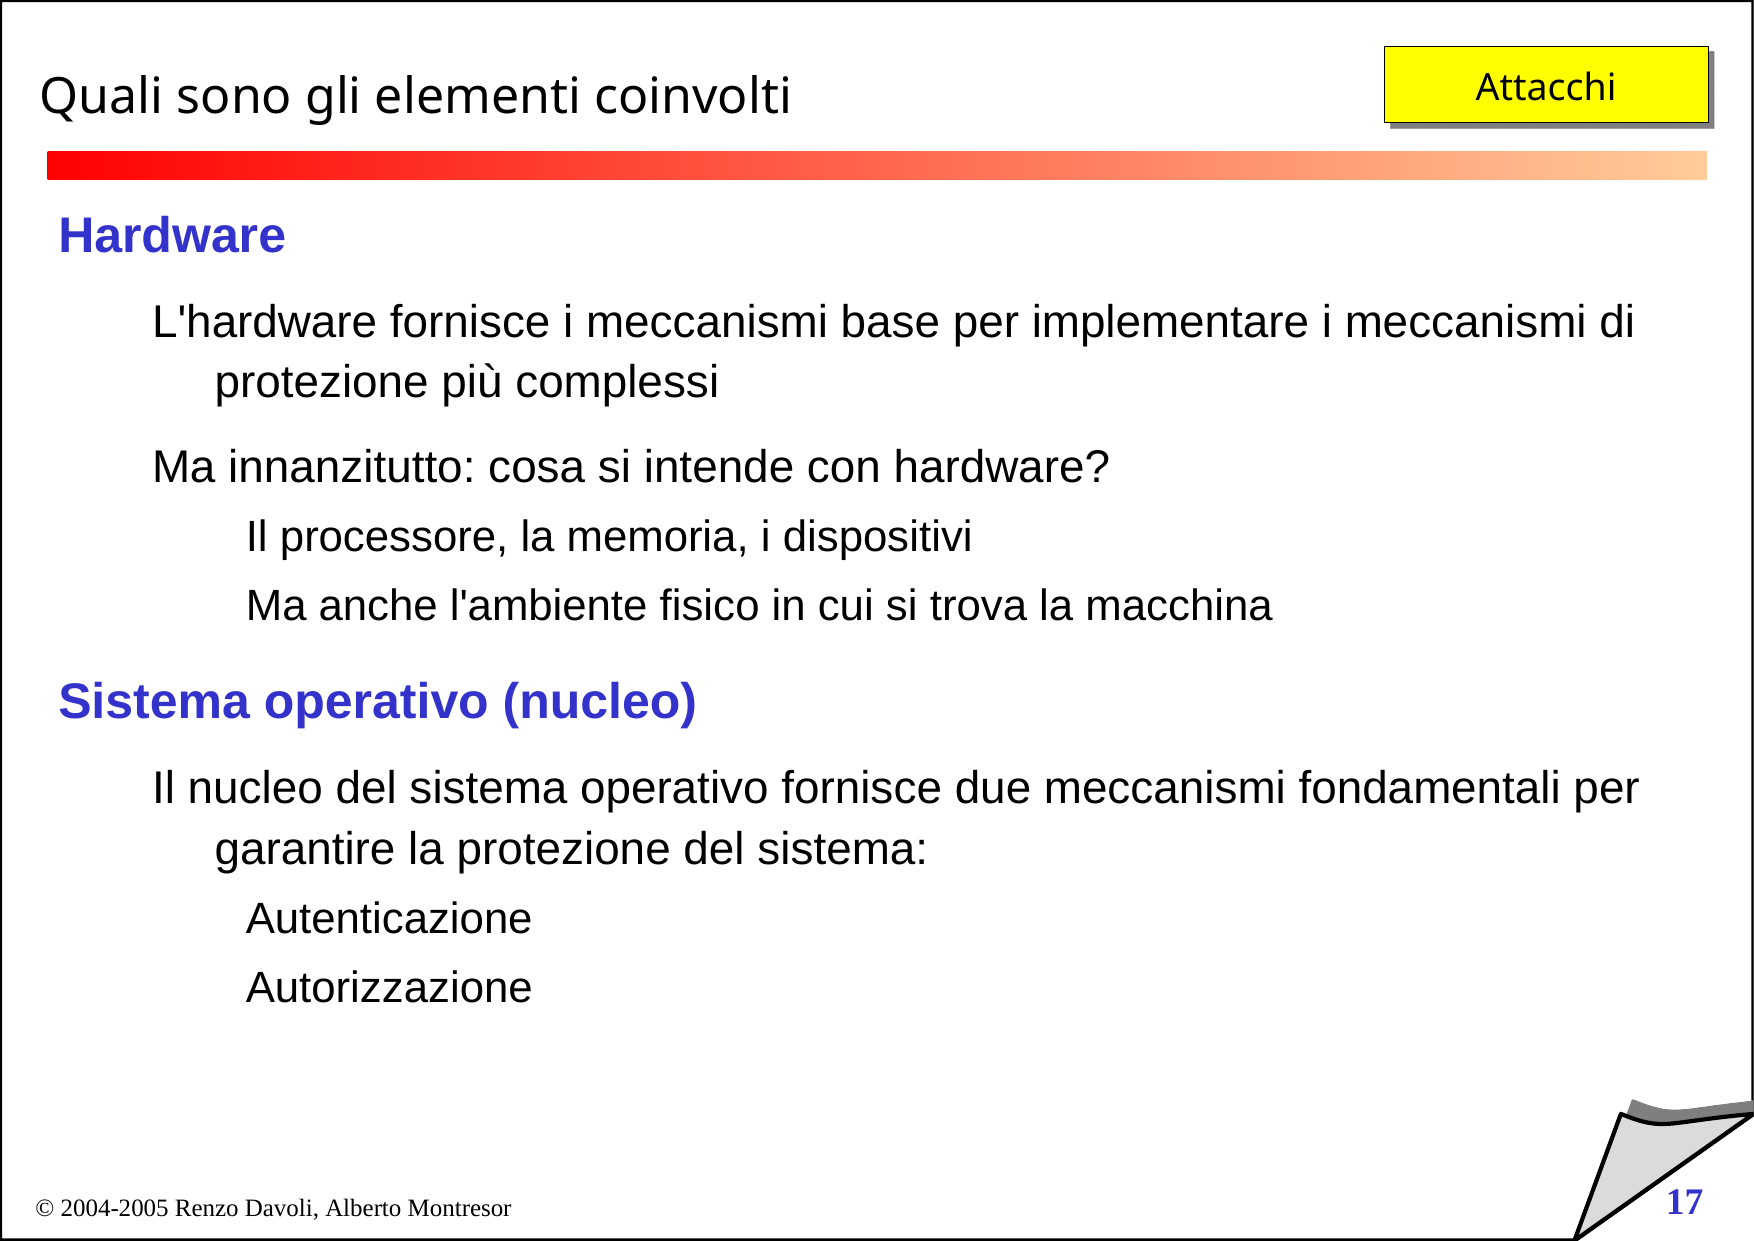

Attacchi
# Quali sono gli elementi coinvolti
Hardware
L'hardware fornisce i meccanismi base per implementare i meccanismi di protezione più complessi
Ma innanzitutto: cosa si intende con hardware?
Il processore, la memoria, i dispositivi
Ma anche l'ambiente fisico in cui si trova la macchina
Sistema operativo (nucleo)
Il nucleo del sistema operativo fornisce due meccanismi fondamentali per garantire la protezione del sistema:
Autenticazione
Autorizzazione